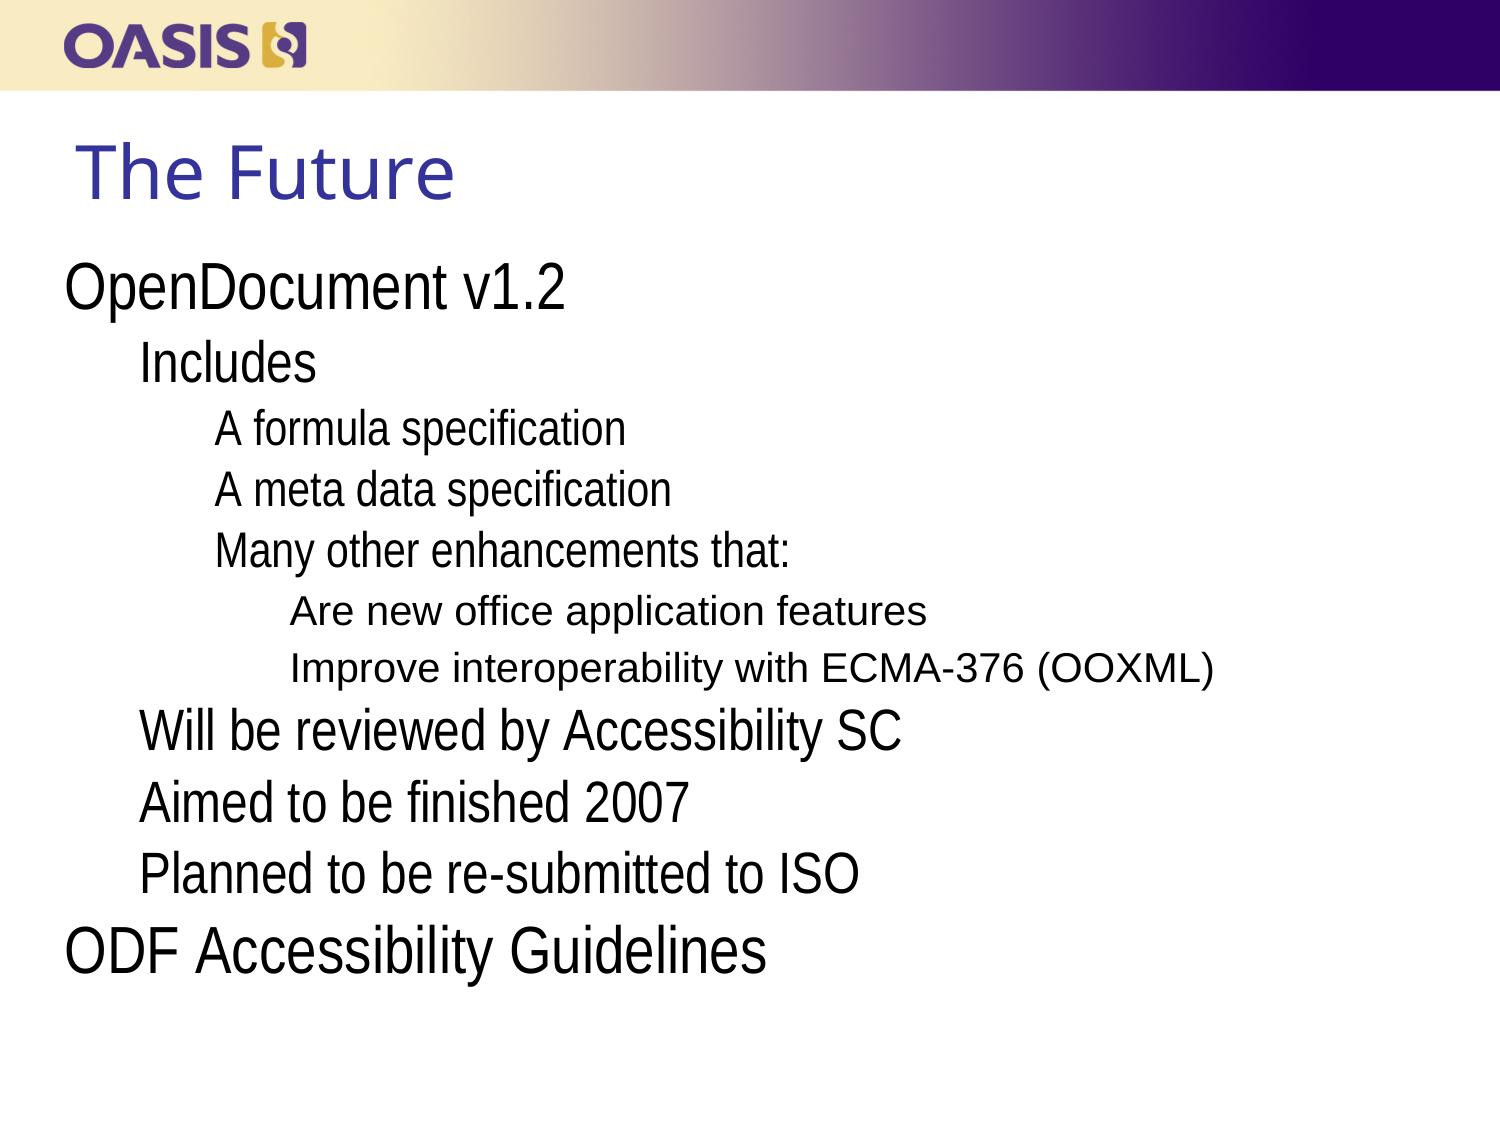

# The Future
OpenDocument v1.2
Includes
A formula specification
A meta data specification
Many other enhancements that:
Are new office application features
Improve interoperability with ECMA-376 (OOXML)
Will be reviewed by Accessibility SC
Aimed to be finished 2007
Planned to be re-submitted to ISO
ODF Accessibility Guidelines